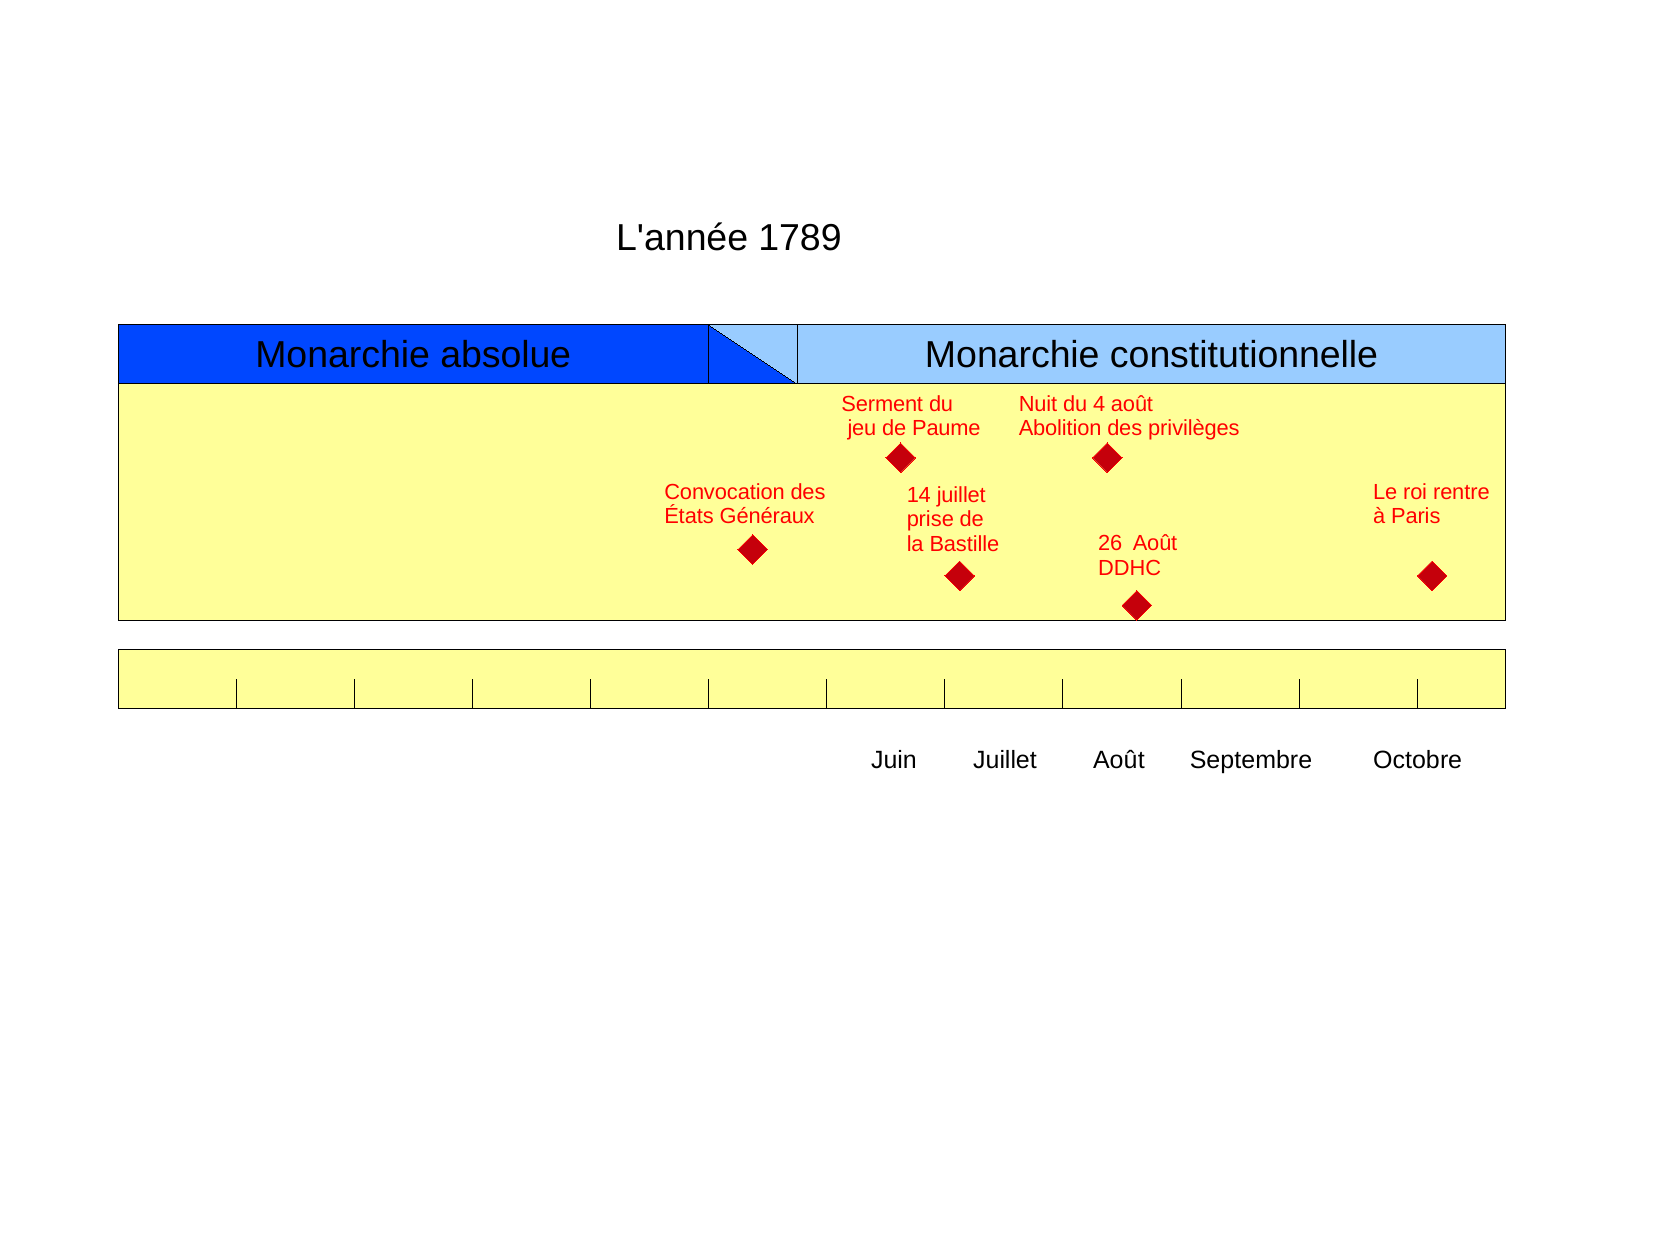

L'année 1789
Monarchie absolue
Monarchie constitutionnelle
Serment du
 jeu de Paume
Nuit du 4 août
Abolition des privilèges
Convocation des États Généraux
Le roi rentre à Paris
14 juillet
prise de
la Bastille
26 Août
DDHC
Juin
Juillet
Août
Septembre
Octobre